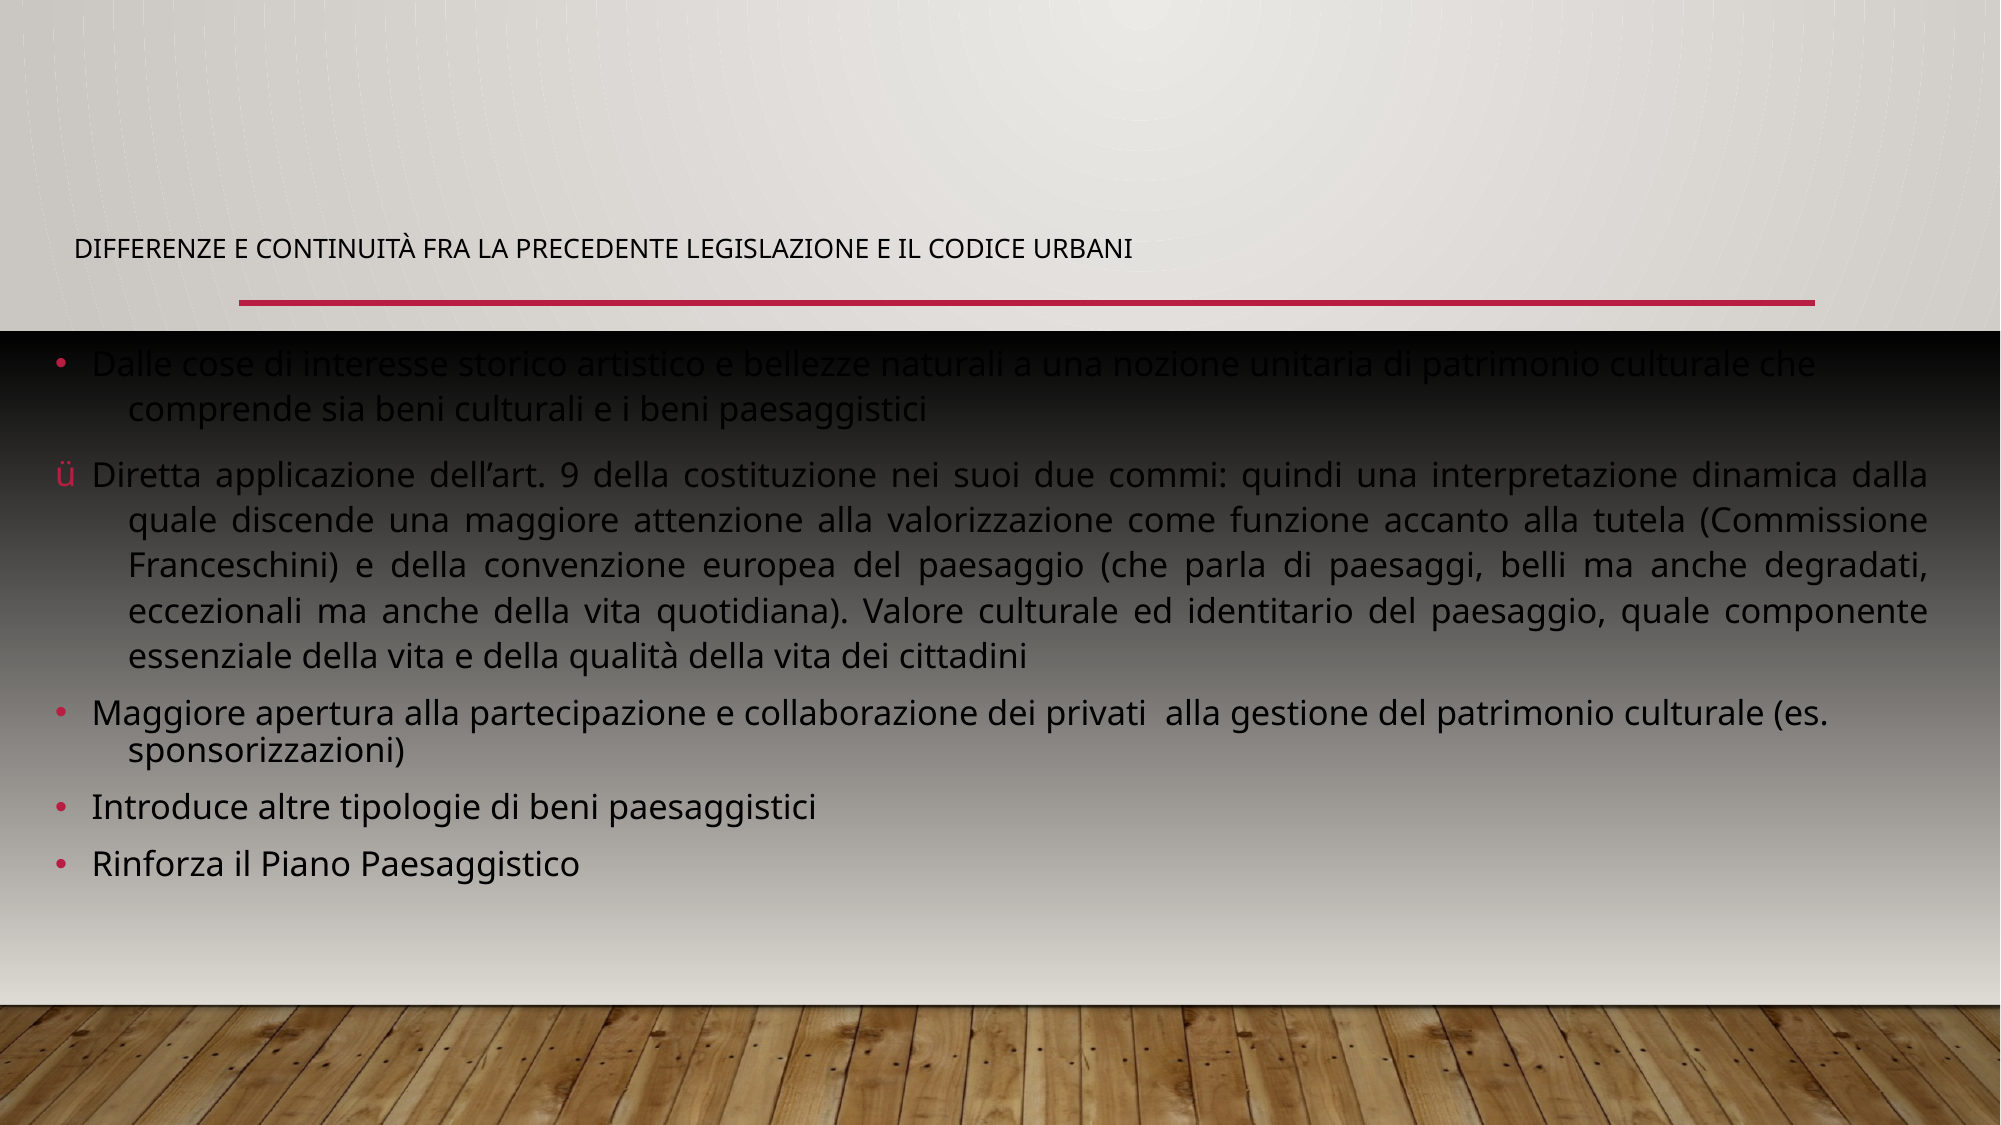

# Differenze e continuità fra la precedente legislazione e il codice urbani
Dalle cose di interesse storico artistico e bellezze naturali a una nozione unitaria di patrimonio culturale che comprende sia beni culturali e i beni paesaggistici
Diretta applicazione dell’art. 9 della costituzione nei suoi due commi: quindi una interpretazione dinamica dalla quale discende una maggiore attenzione alla valorizzazione come funzione accanto alla tutela (Commissione Franceschini) e della convenzione europea del paesaggio (che parla di paesaggi, belli ma anche degradati, eccezionali ma anche della vita quotidiana). Valore culturale ed identitario del paesaggio, quale componente essenziale della vita e della qualità della vita dei cittadini
Maggiore apertura alla partecipazione e collaborazione dei privati alla gestione del patrimonio culturale (es. sponsorizzazioni)
Introduce altre tipologie di beni paesaggistici
Rinforza il Piano Paesaggistico